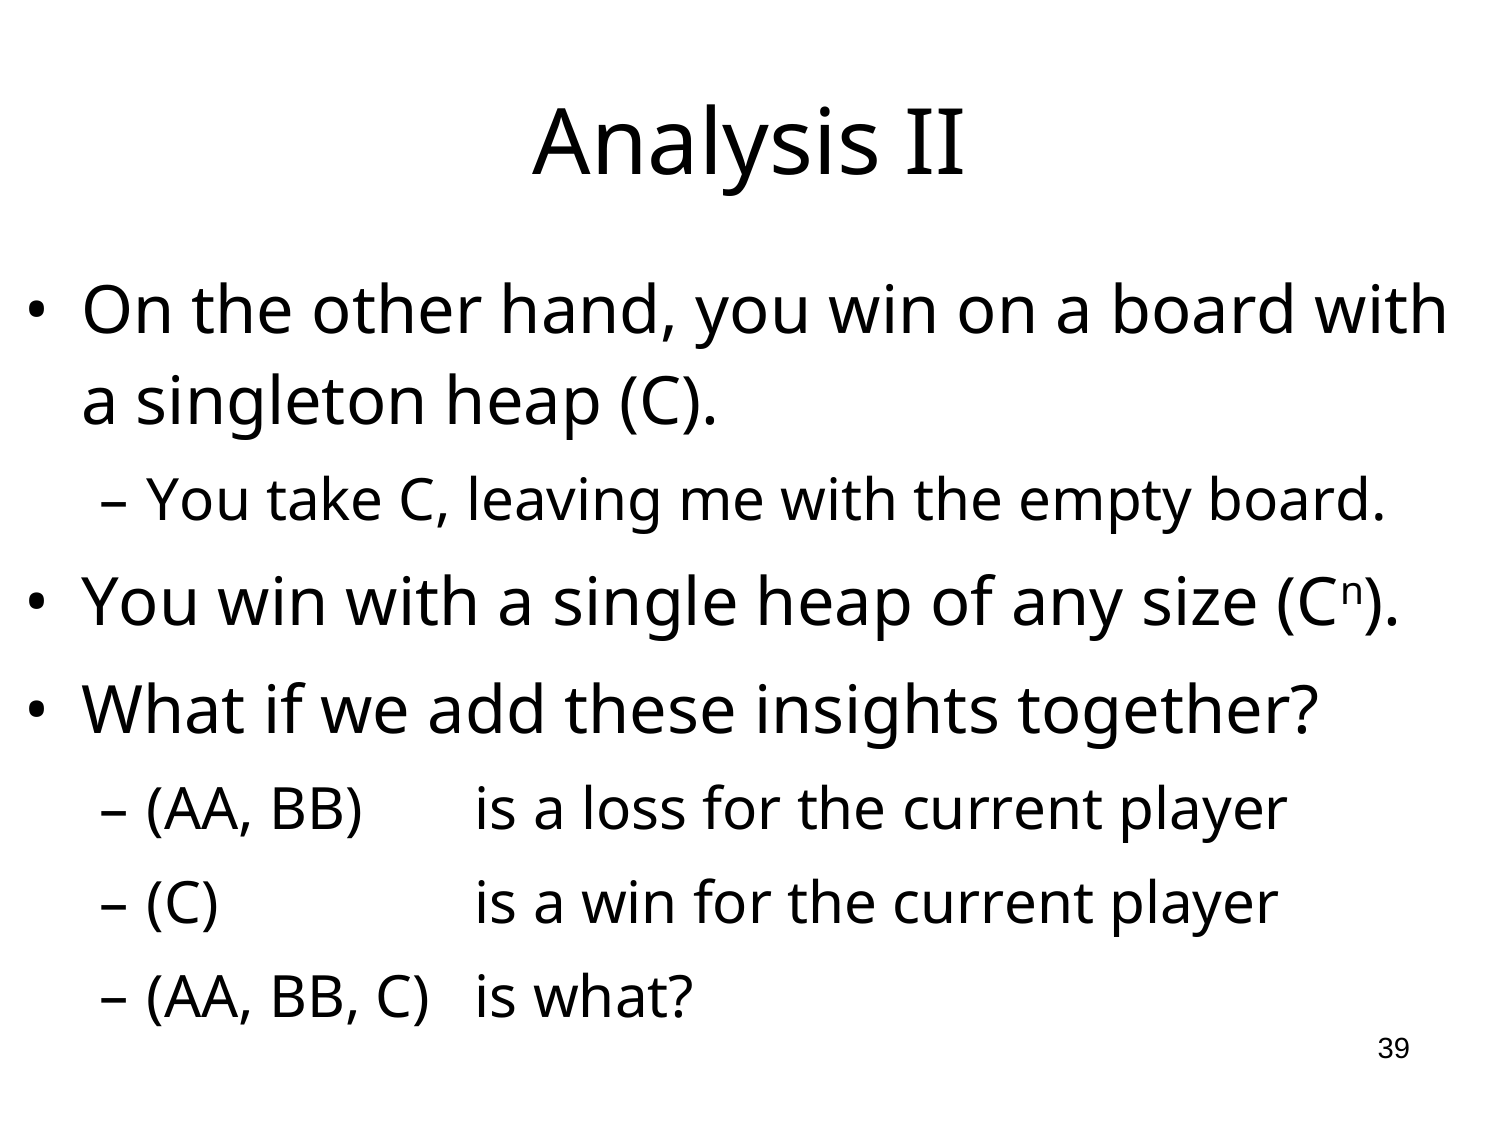

# Analysis II
On the other hand, you win on a board with a singleton heap (C).
You take C, leaving me with the empty board.
You win with a single heap of any size (Cn).
What if we add these insights together?
(AA, BB) 	is a loss for the current player
(C) 		is a win for the current player
(AA, BB, C)	is what?
39